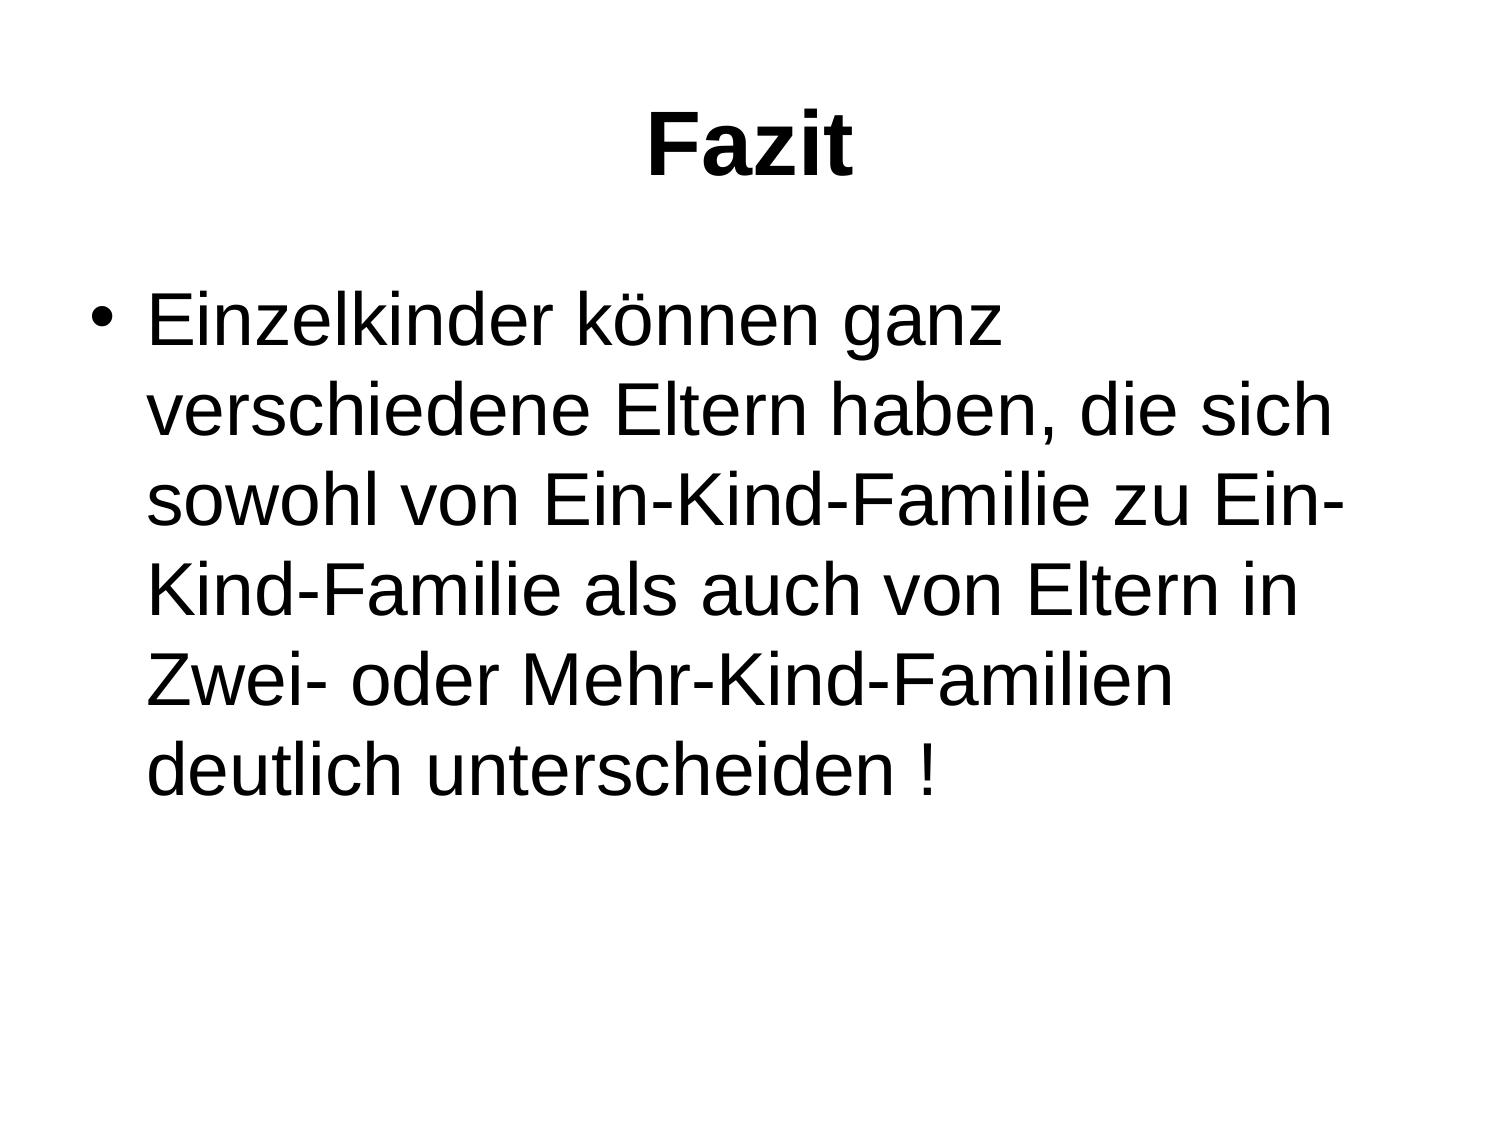

# Fazit
Einzelkinder können ganz verschiedene Eltern haben, die sich sowohl von Ein-Kind-Familie zu Ein-Kind-Familie als auch von Eltern in Zwei- oder Mehr-Kind-Familien deutlich unterscheiden !